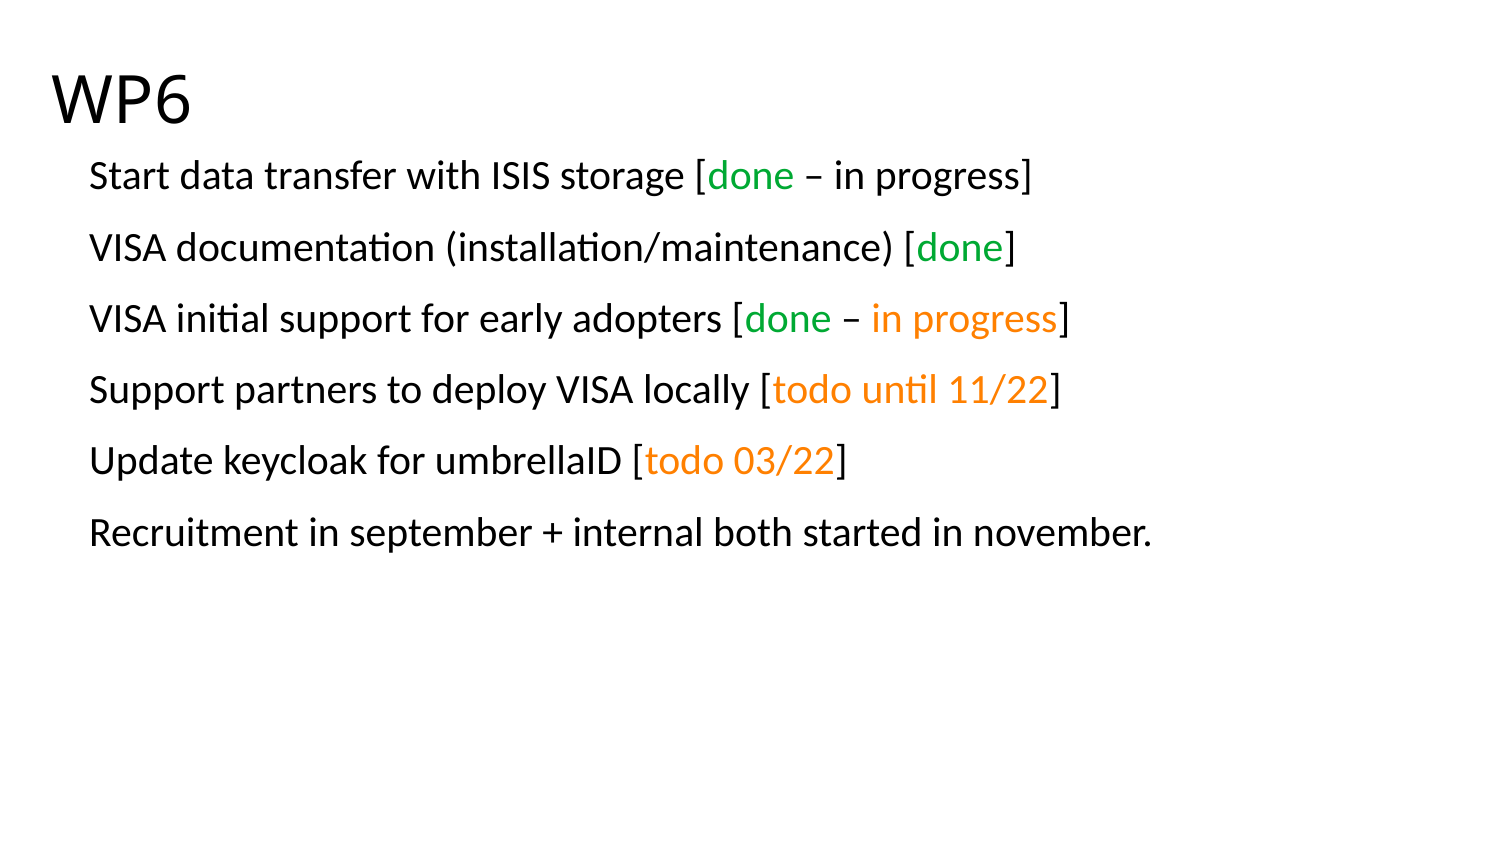

WP6
# Start data transfer with ISIS storage [done – in progress]
VISA documentation (installation/maintenance) [done]
VISA initial support for early adopters [done – in progress]
Support partners to deploy VISA locally [todo until 11/22]
Update keycloak for umbrellaID [todo 03/22]
Recruitment in september + internal both started in november.